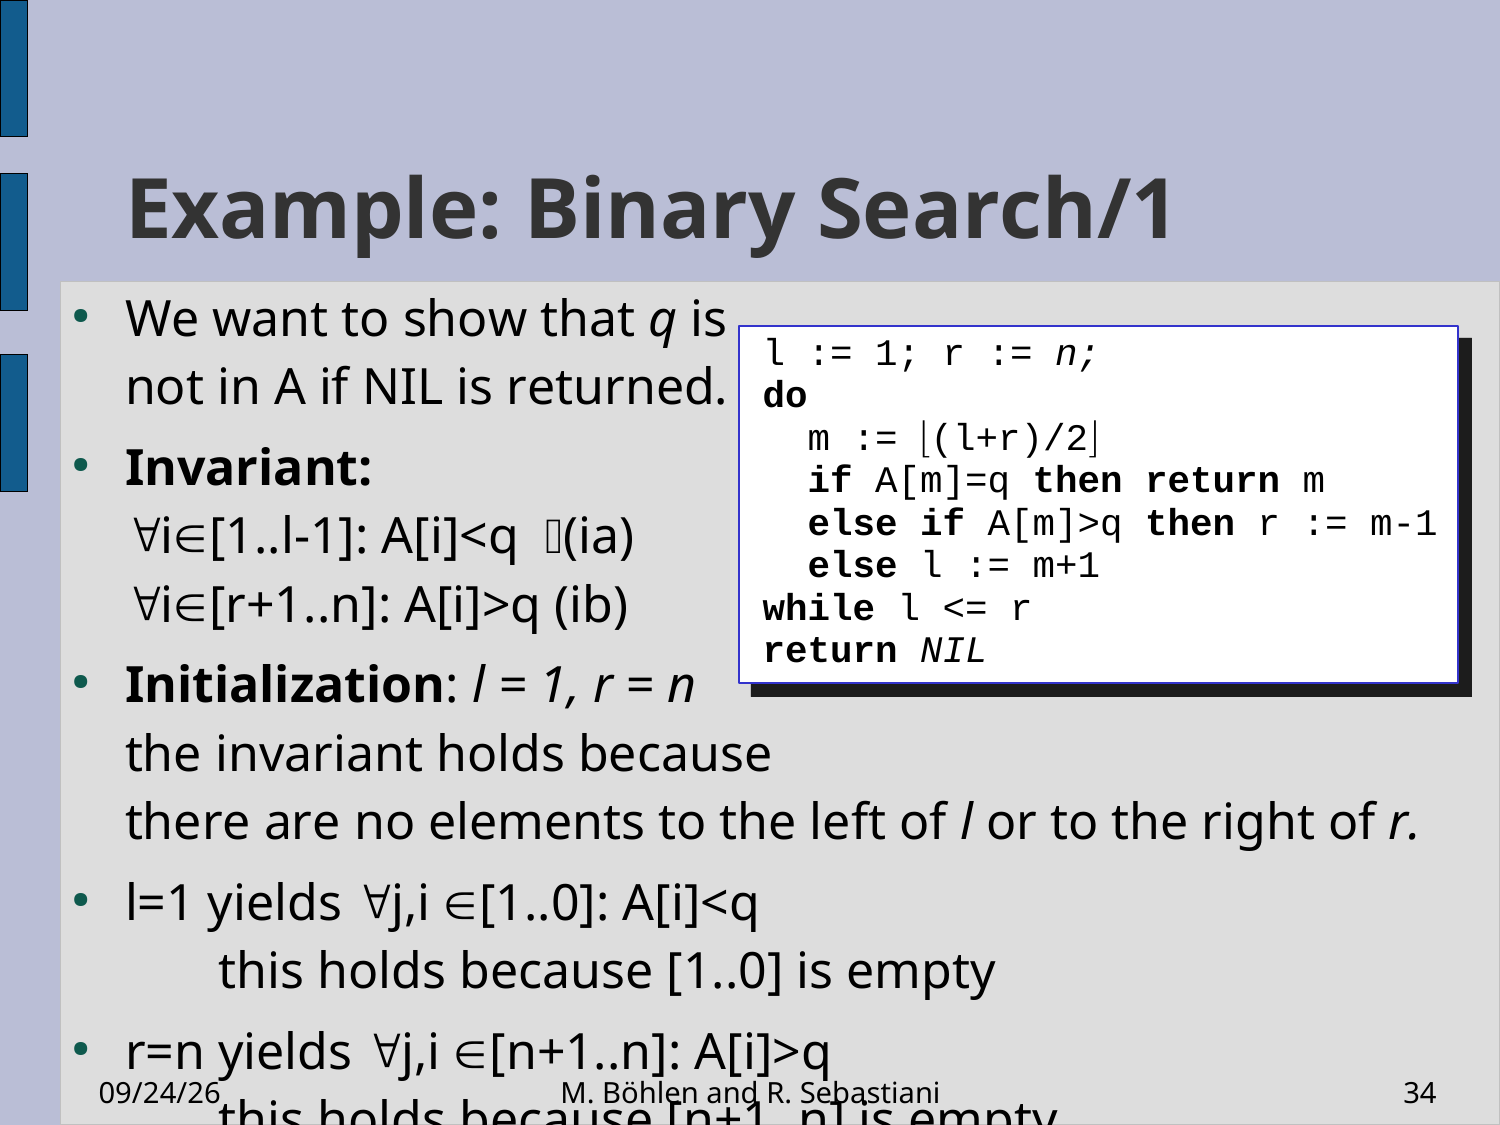

# Example: Binary Search/1
We want to show that q is
not in A if NIL is returned.
Invariant:
i[1..l-1]: A[i]<q (ia)
i[r+1..n]: A[i]>q (ib)
Initialization: l = 1, r = n
the invariant holds because
there are no elements to the left of l or to the right of r.
l=1 yields j,i [1..0]: A[i]<q
	this holds because [1..0] is empty
r=n yields j,i [n+1..n]: A[i]>q
	this holds because [n+1..n] is empty
l := 1; r := n;
do
 m := ⌊(l+r)/2⌋
 if A[m]=q then return m
 else if A[m]>q then r := m-1
 else l := m+1
while l <= r
return NIL
M. Böhlen and R. Sebastiani
34